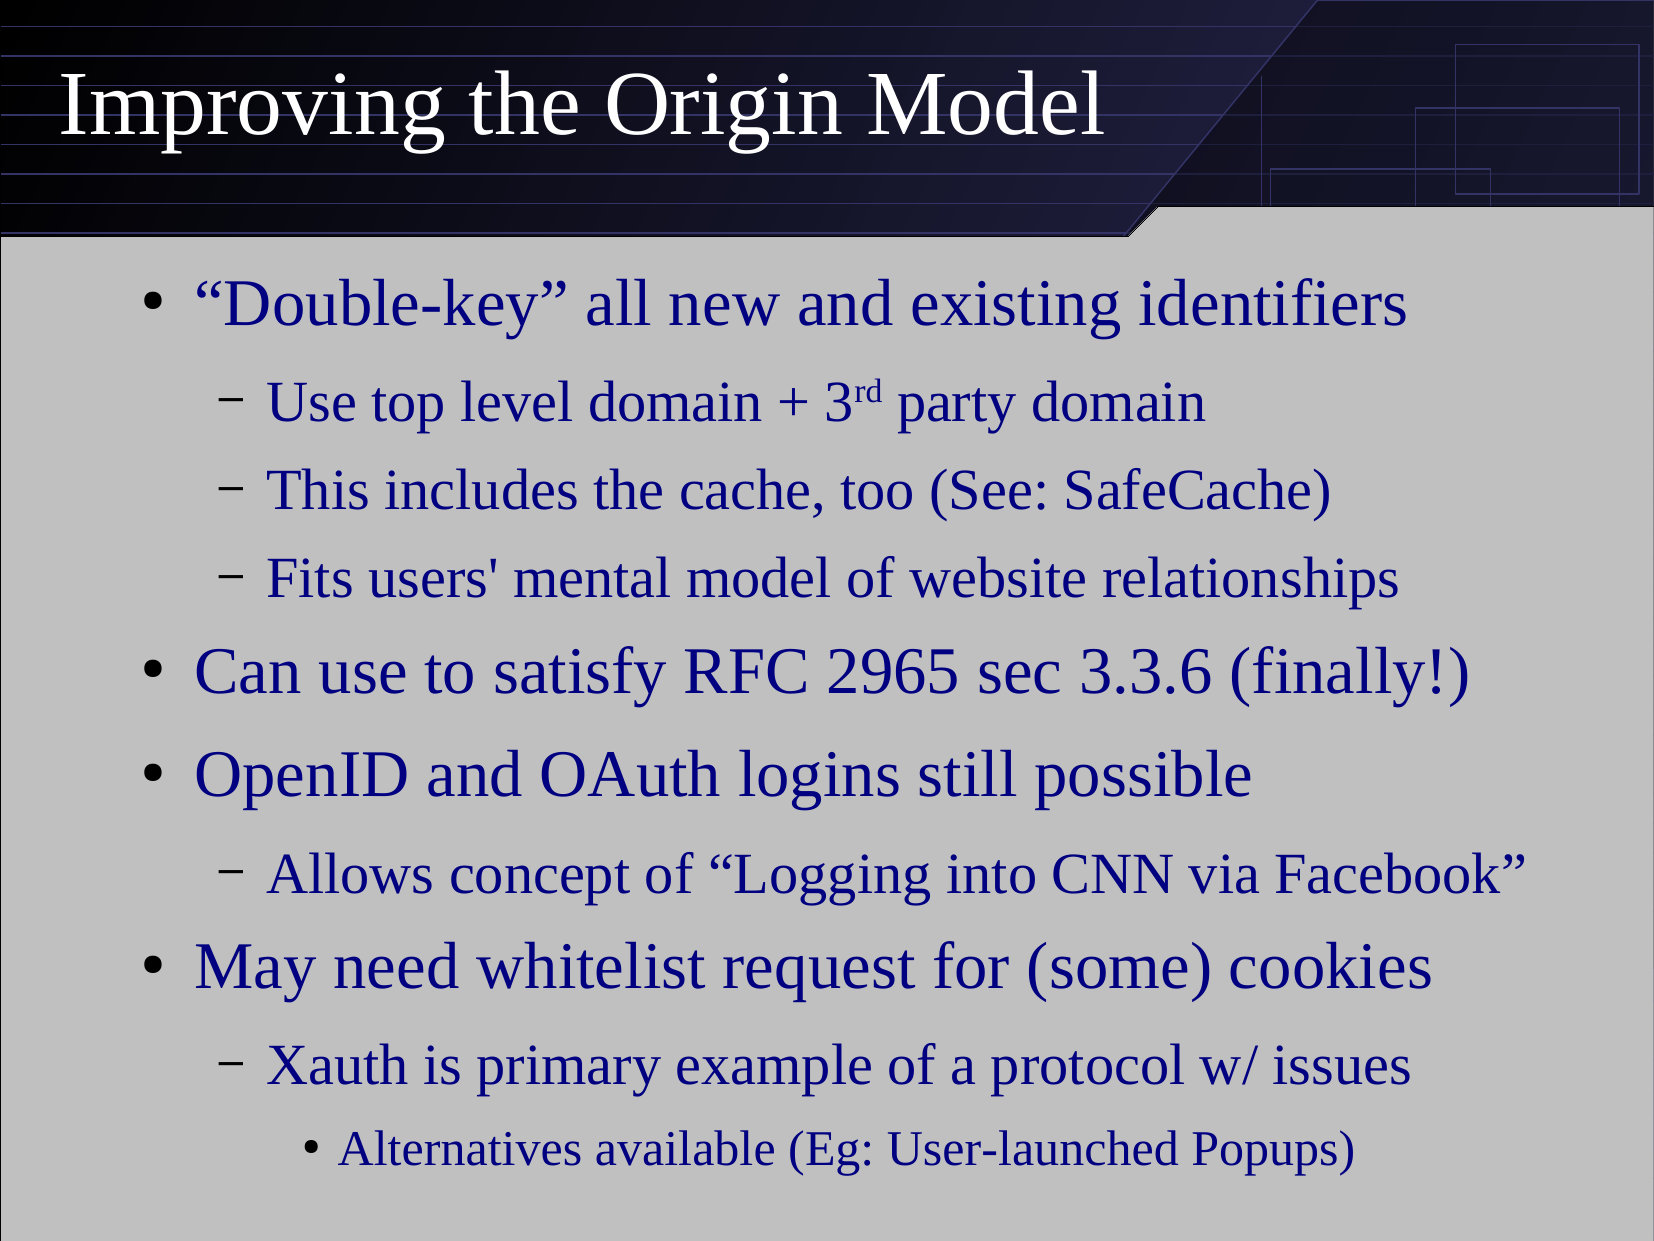

# Improving the Origin Model
“Double-key” all new and existing identifiers
Use top level domain + 3rd party domain
This includes the cache, too (See: SafeCache)
Fits users' mental model of website relationships
Can use to satisfy RFC 2965 sec 3.3.6 (finally!)
OpenID and OAuth logins still possible
Allows concept of “Logging into CNN via Facebook”
May need whitelist request for (some) cookies
Xauth is primary example of a protocol w/ issues
Alternatives available (Eg: User-launched Popups)